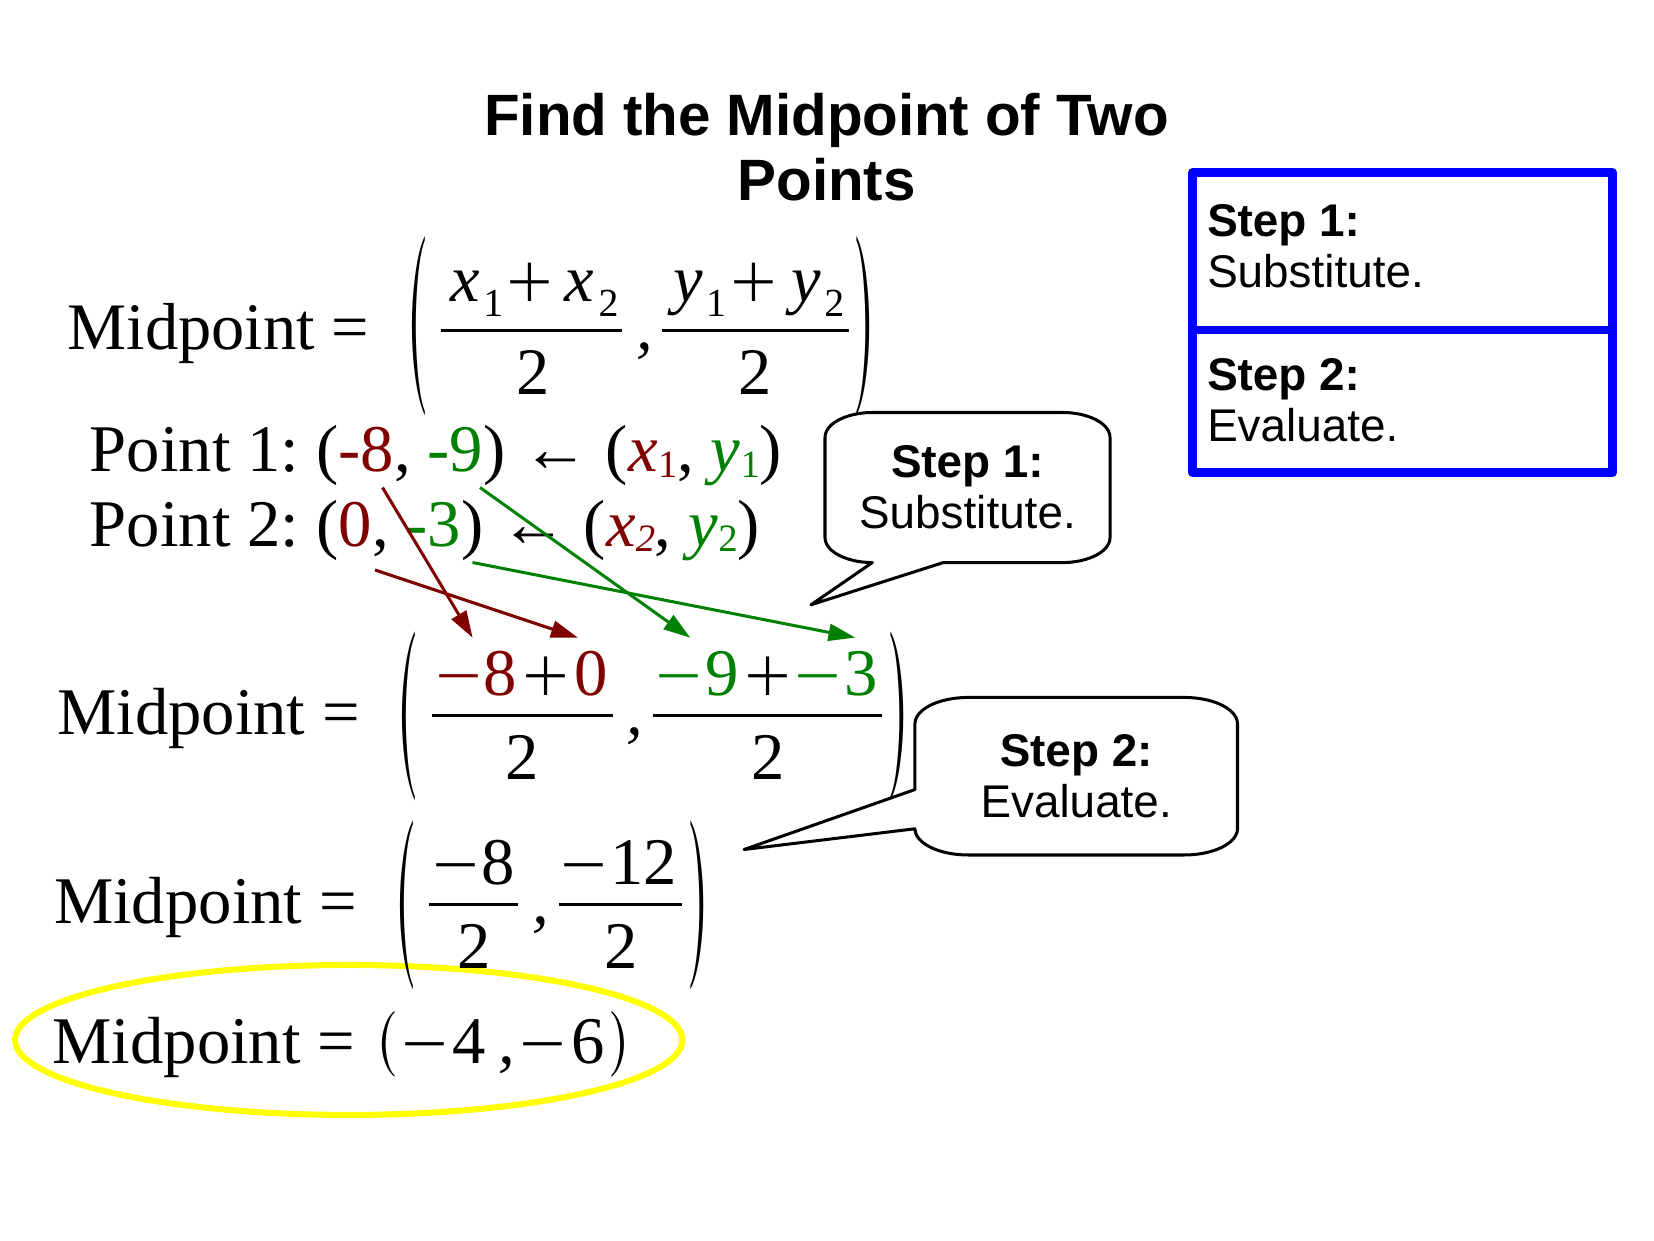

Find the Midpoint of Two Points
Step 1:
Substitute.
Step 2:
Evaluate.
Point 1: (-8, -9) ← (x1, y1)
Point 2: (0, -3) ← (x2, y2)
Step 1:
Substitute.
Step 2:
Evaluate.